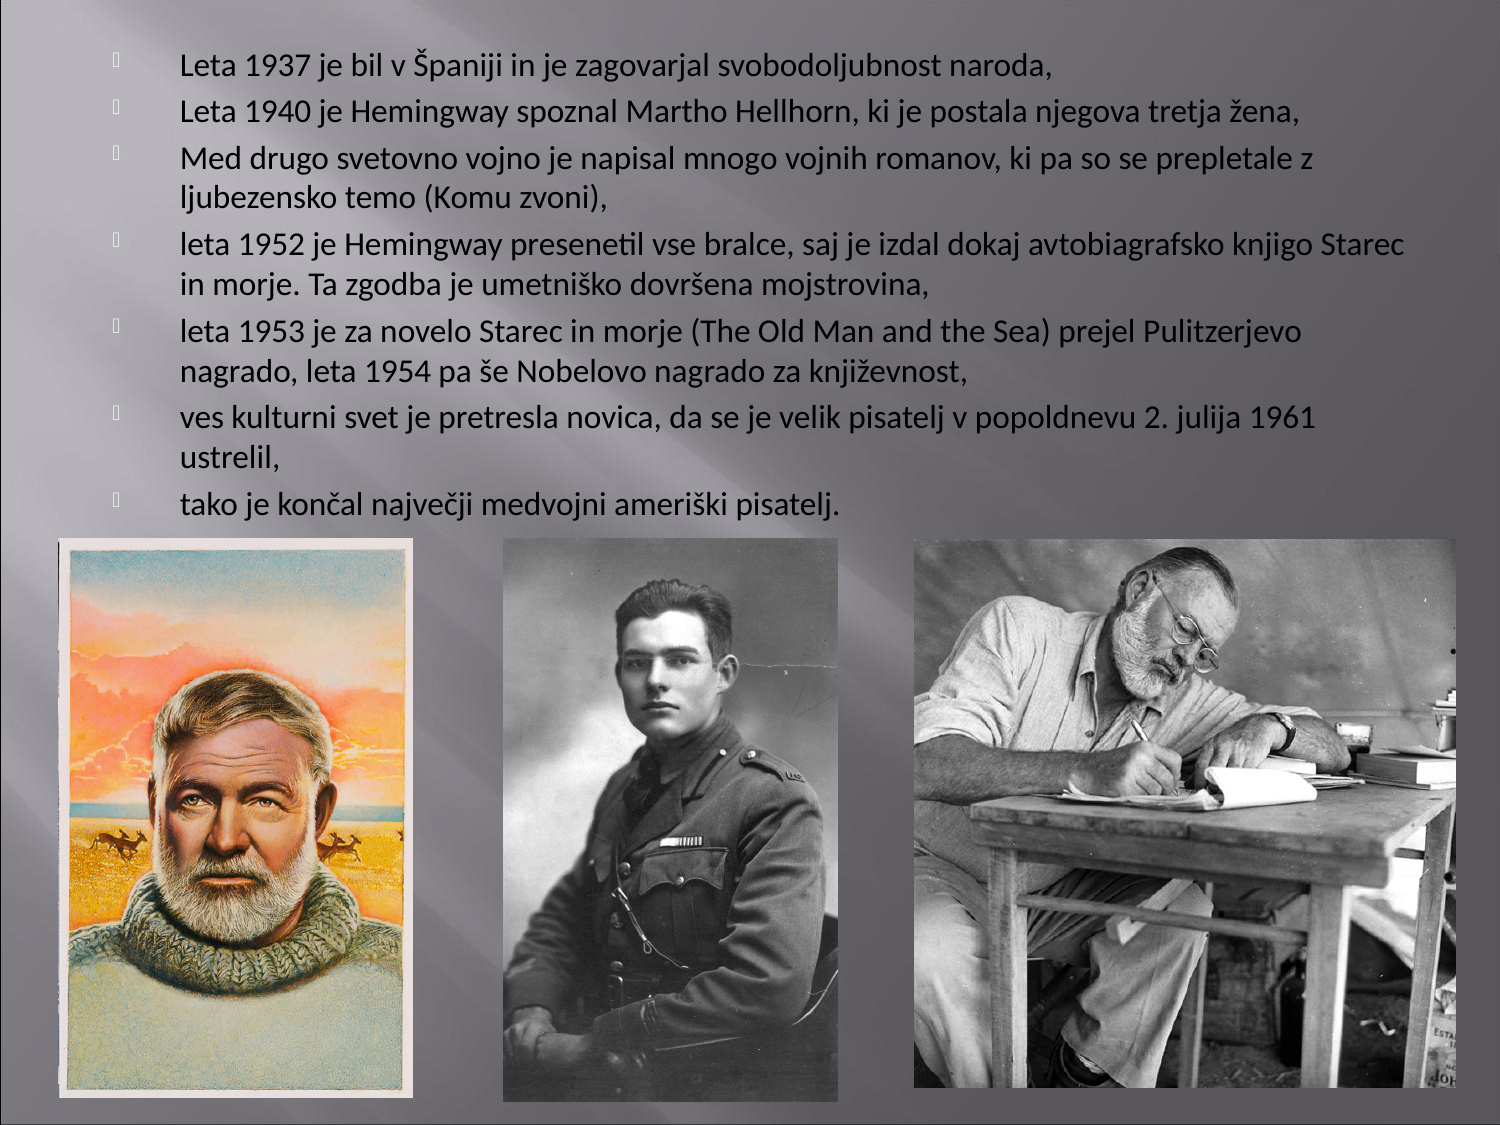

Leta 1937 je bil v Španiji in je zagovarjal svobodoljubnost naroda,
Leta 1940 je Hemingway spoznal Martho Hellhorn, ki je postala njegova tretja žena,
Med drugo svetovno vojno je napisal mnogo vojnih romanov, ki pa so se prepletale z ljubezensko temo (Komu zvoni),
leta 1952 je Hemingway presenetil vse bralce, saj je izdal dokaj avtobiagrafsko knjigo Starec in morje. Ta zgodba je umetniško dovršena mojstrovina,
leta 1953 je za novelo Starec in morje (The Old Man and the Sea) prejel Pulitzerjevo nagrado, leta 1954 pa še Nobelovo nagrado za književnost,
ves kulturni svet je pretresla novica, da se je velik pisatelj v popoldnevu 2. julija 1961 ustrelil,
tako je končal največji medvojni ameriški pisatelj.
#